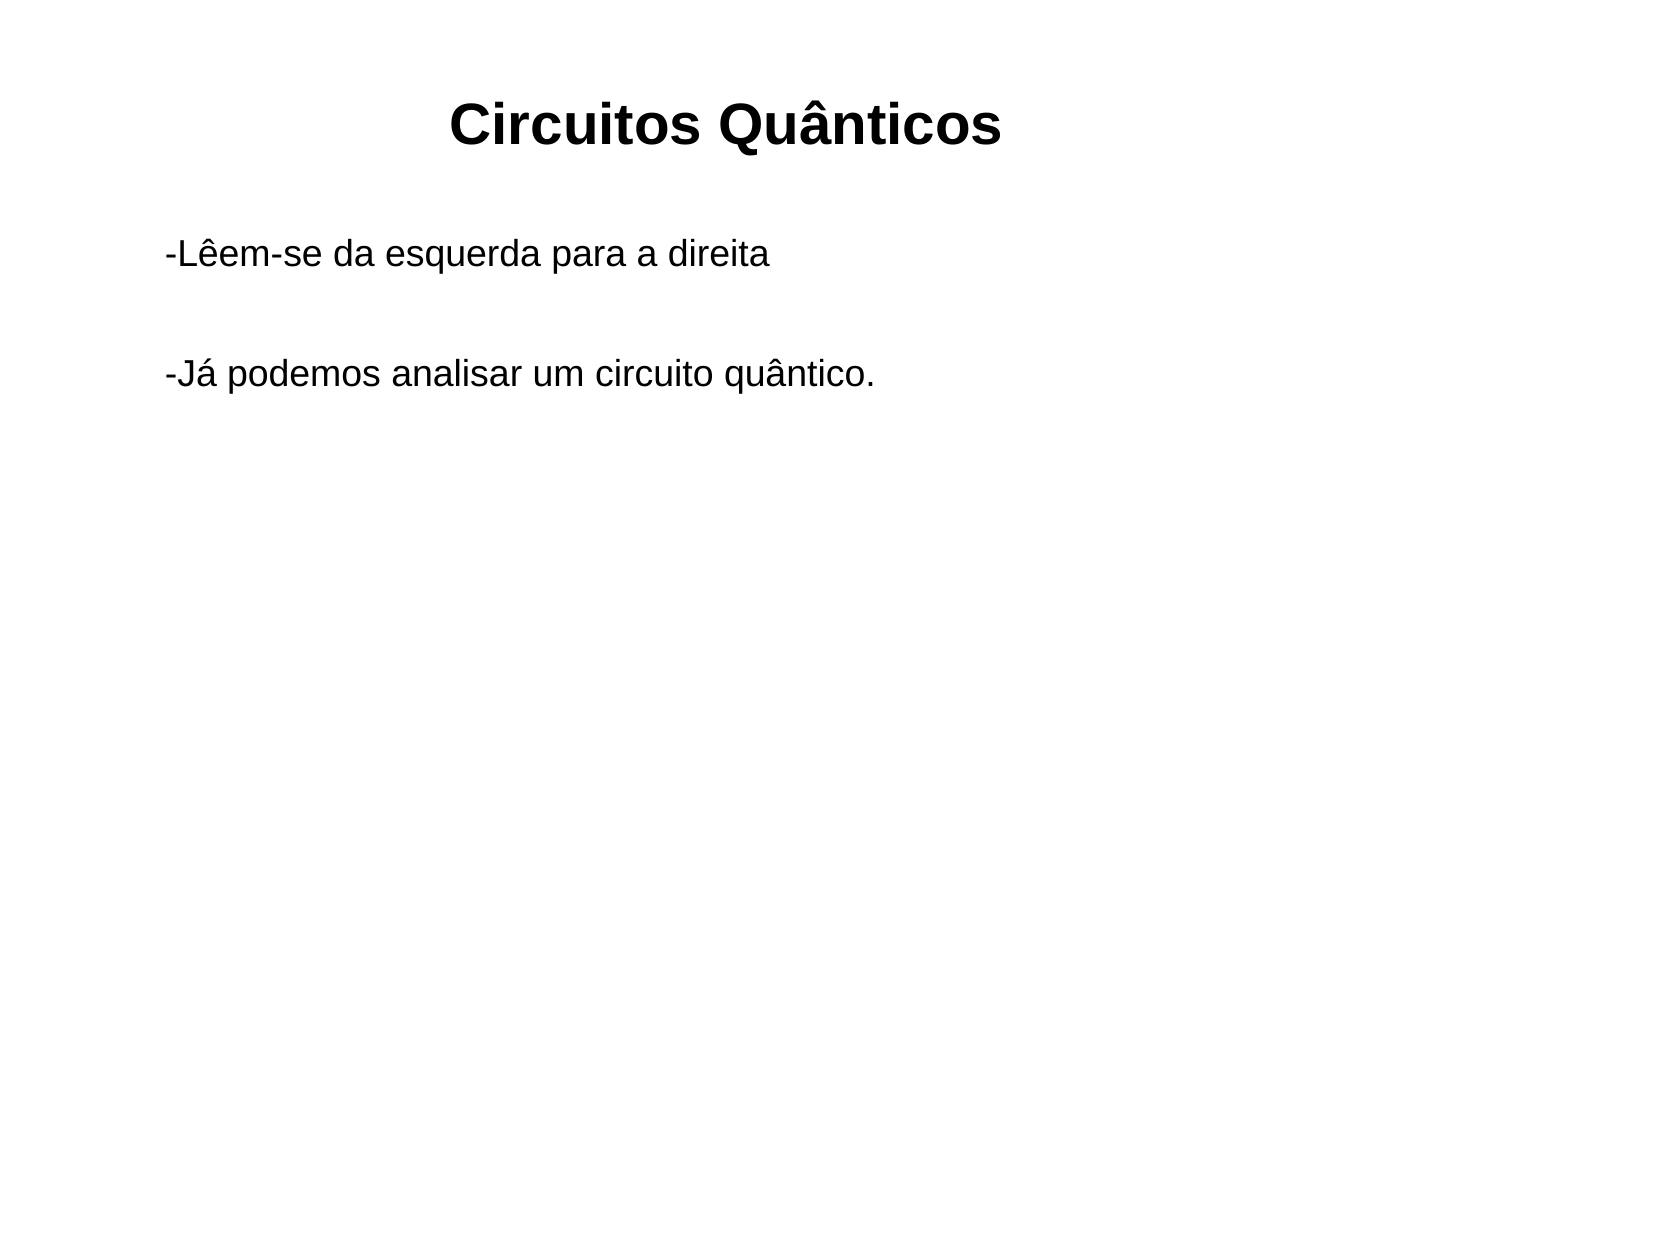

Circuitos Quânticos
-Lêem-se da esquerda para a direita
-Já podemos analisar um circuito quântico.